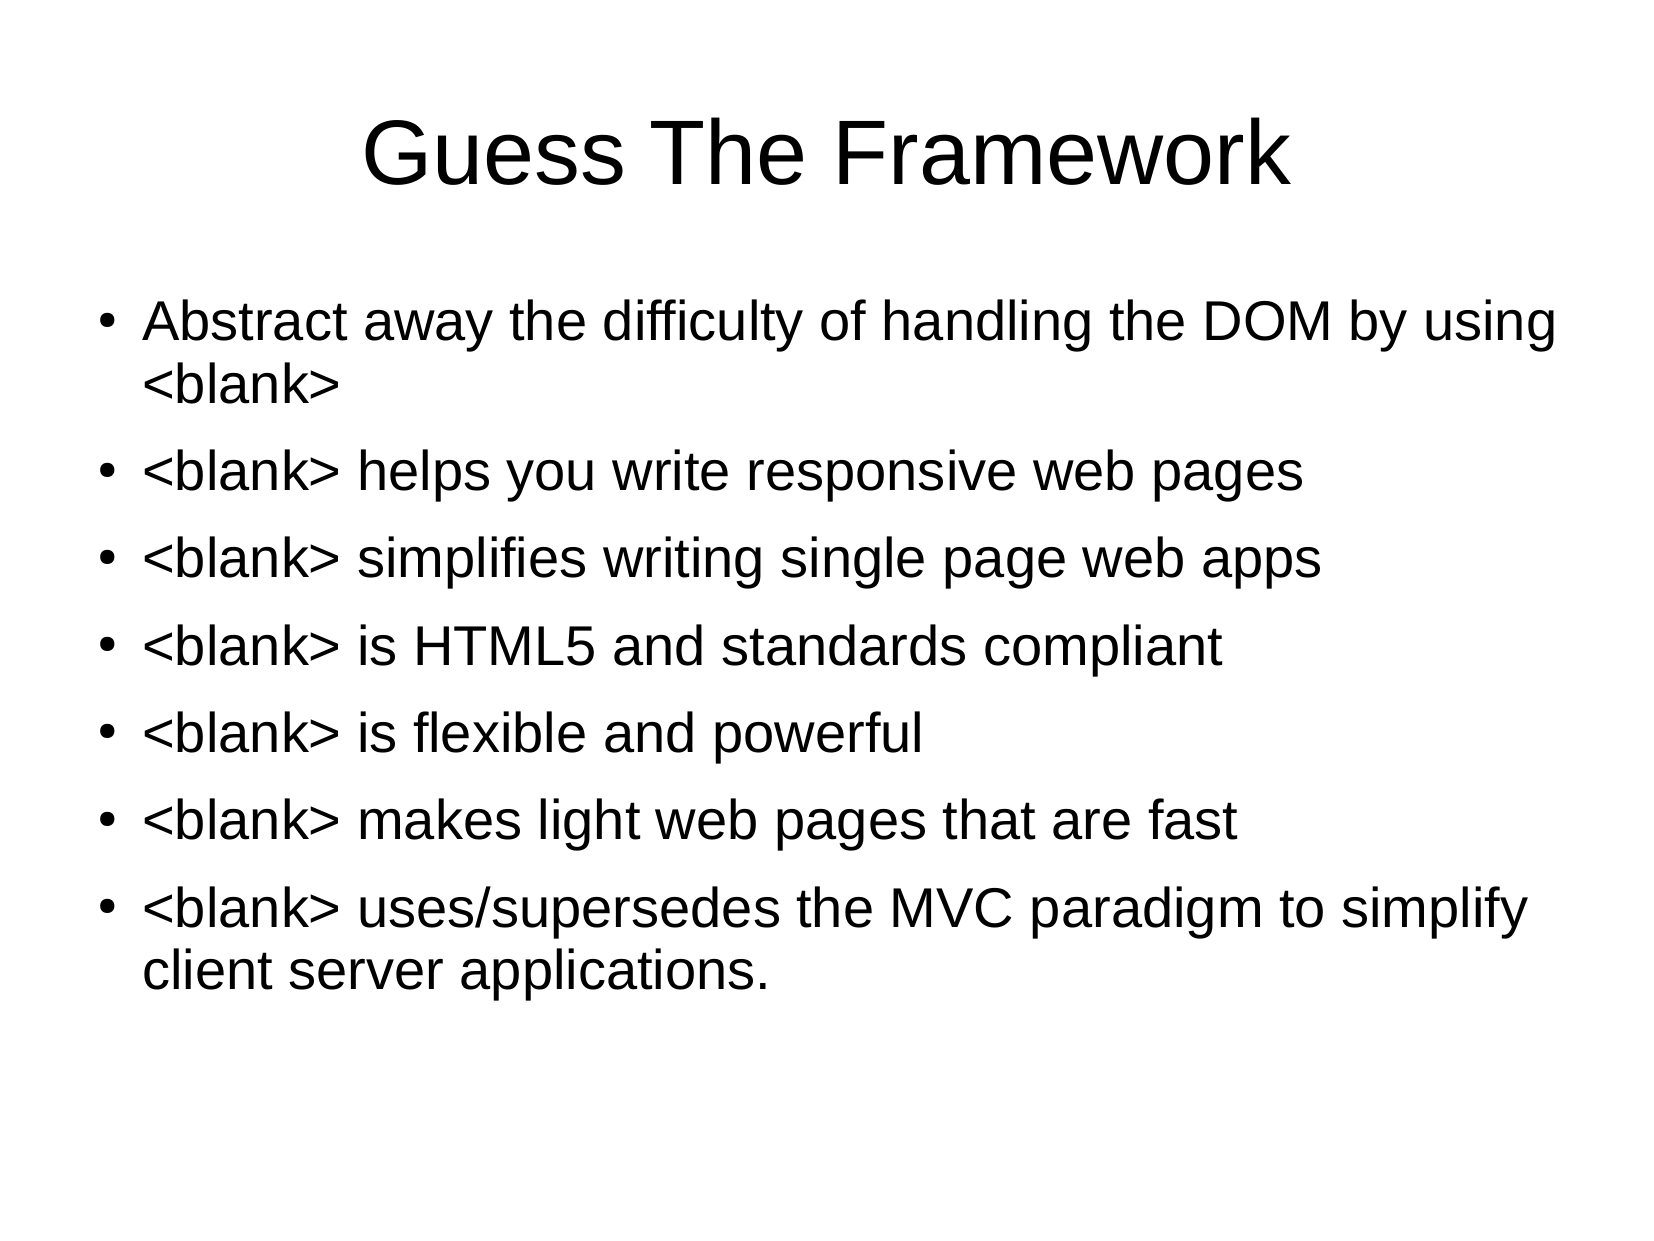

# Guess The Framework
Abstract away the difficulty of handling the DOM by using <blank>
<blank> helps you write responsive web pages
<blank> simplifies writing single page web apps
<blank> is HTML5 and standards compliant
<blank> is flexible and powerful
<blank> makes light web pages that are fast
<blank> uses/supersedes the MVC paradigm to simplify client server applications.